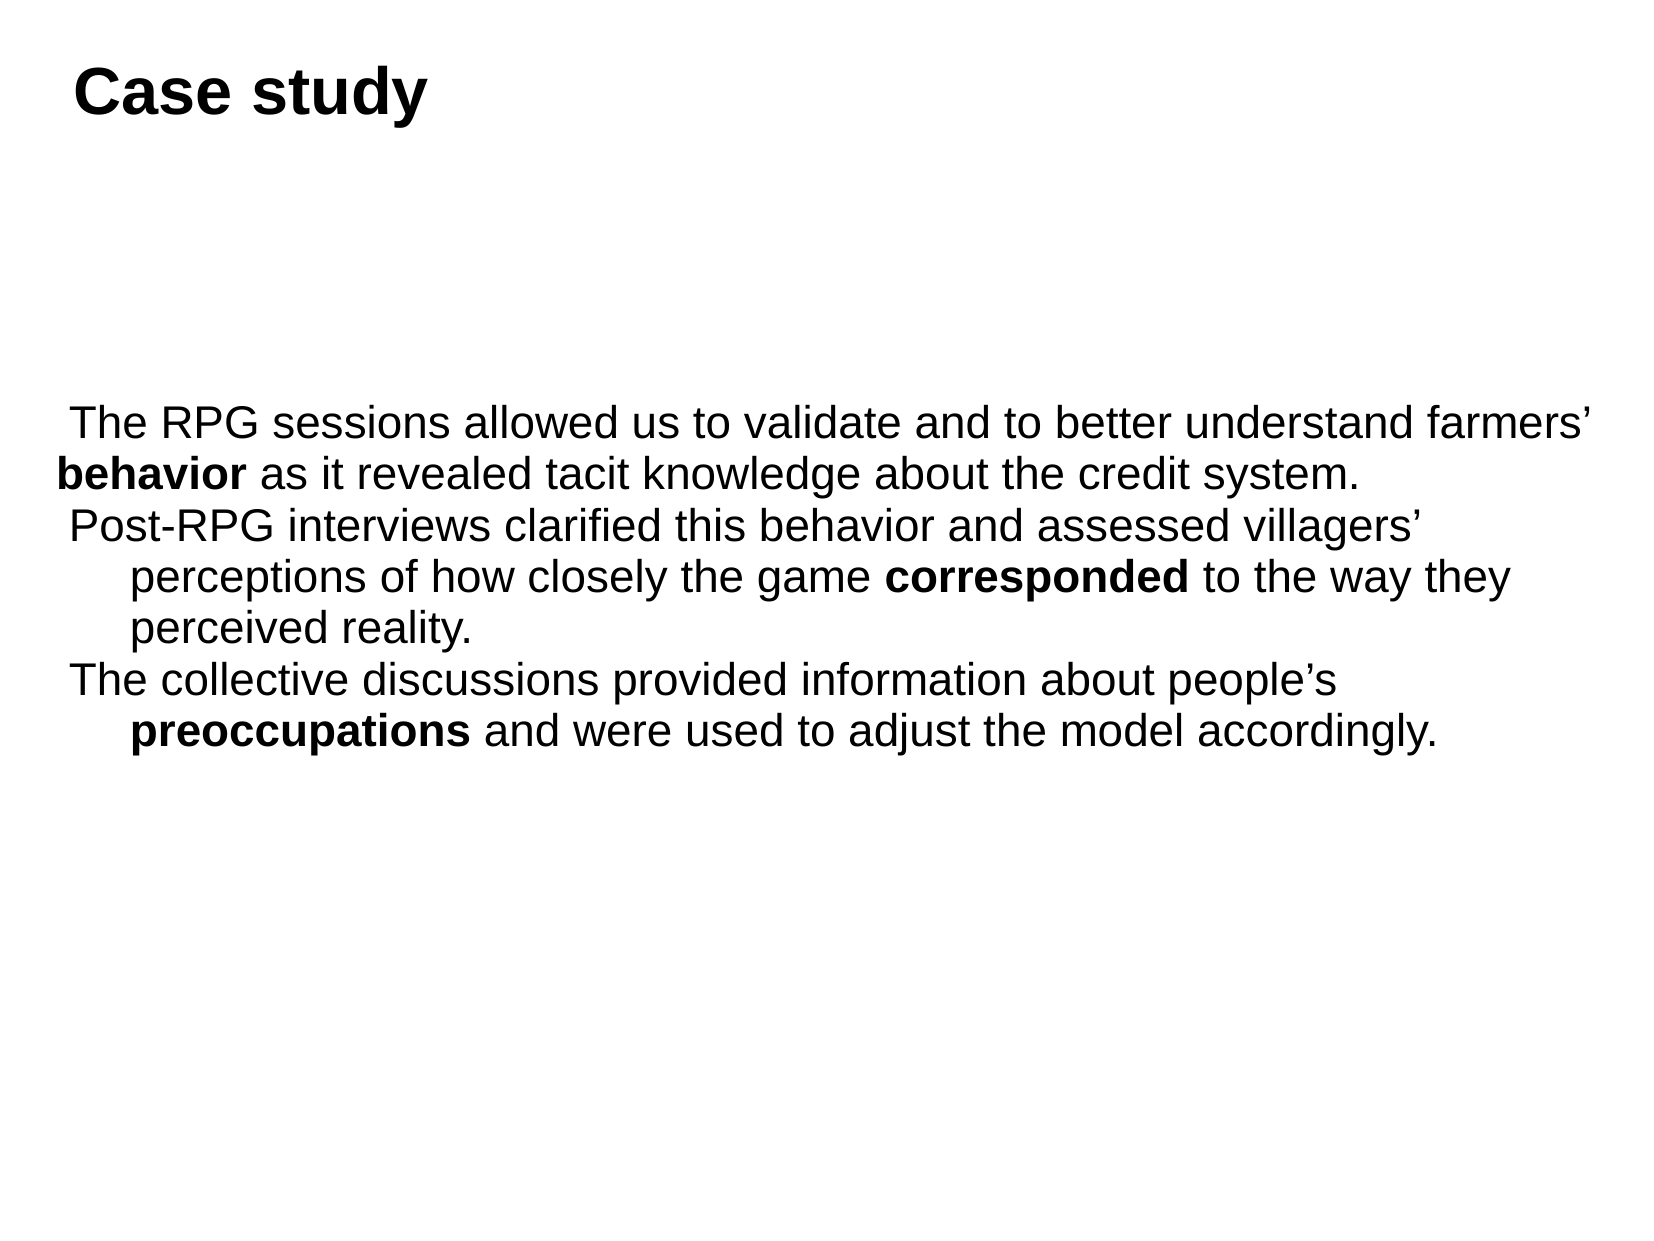

Case study
 The RPG sessions allowed us to validate and to better understand farmers’ 	behavior as it revealed tacit knowledge about the credit system.
 Post-RPG interviews clarified this behavior and assessed villagers’ 				perceptions of how closely the game corresponded to the way they 			perceived reality.
 The collective discussions provided information about people’s 					preoccupations and were used to adjust the model accordingly.